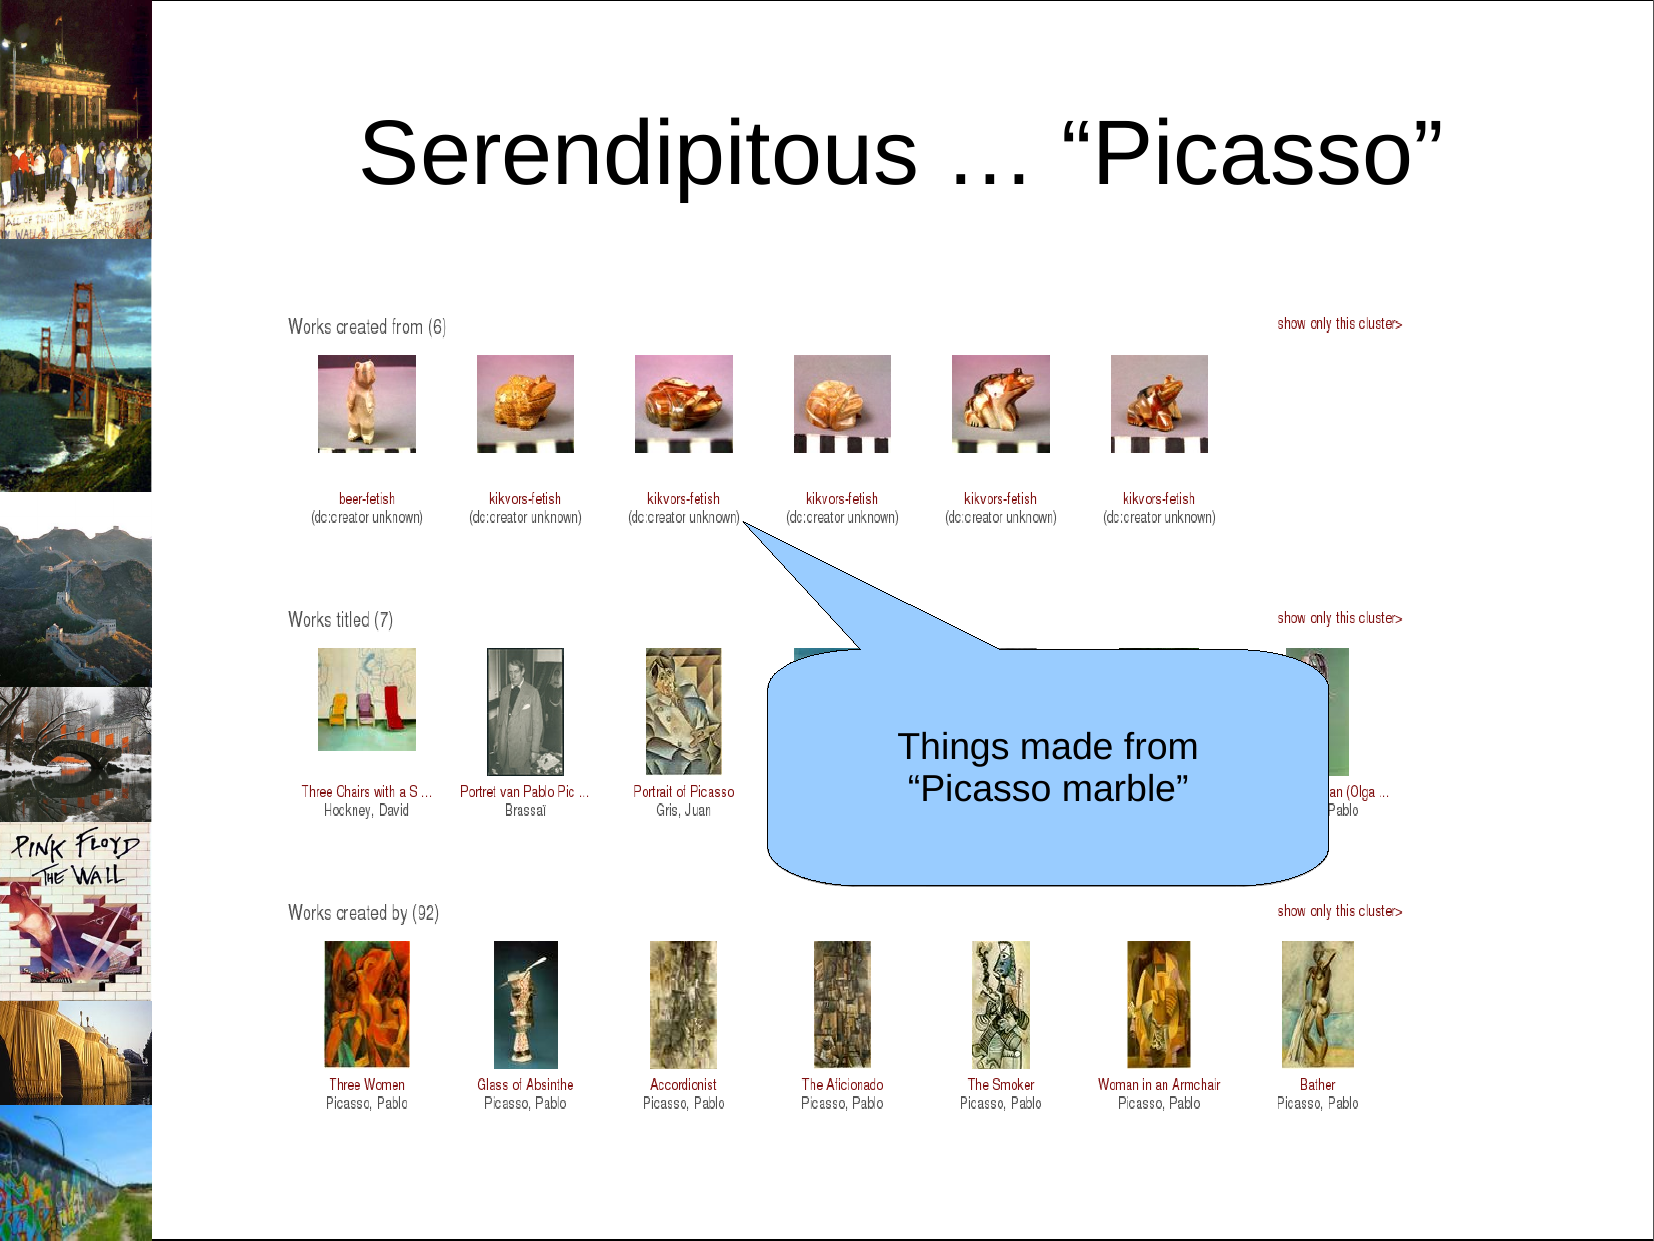

# Serendipitous … “Picasso”
Things made from
“Picasso marble”